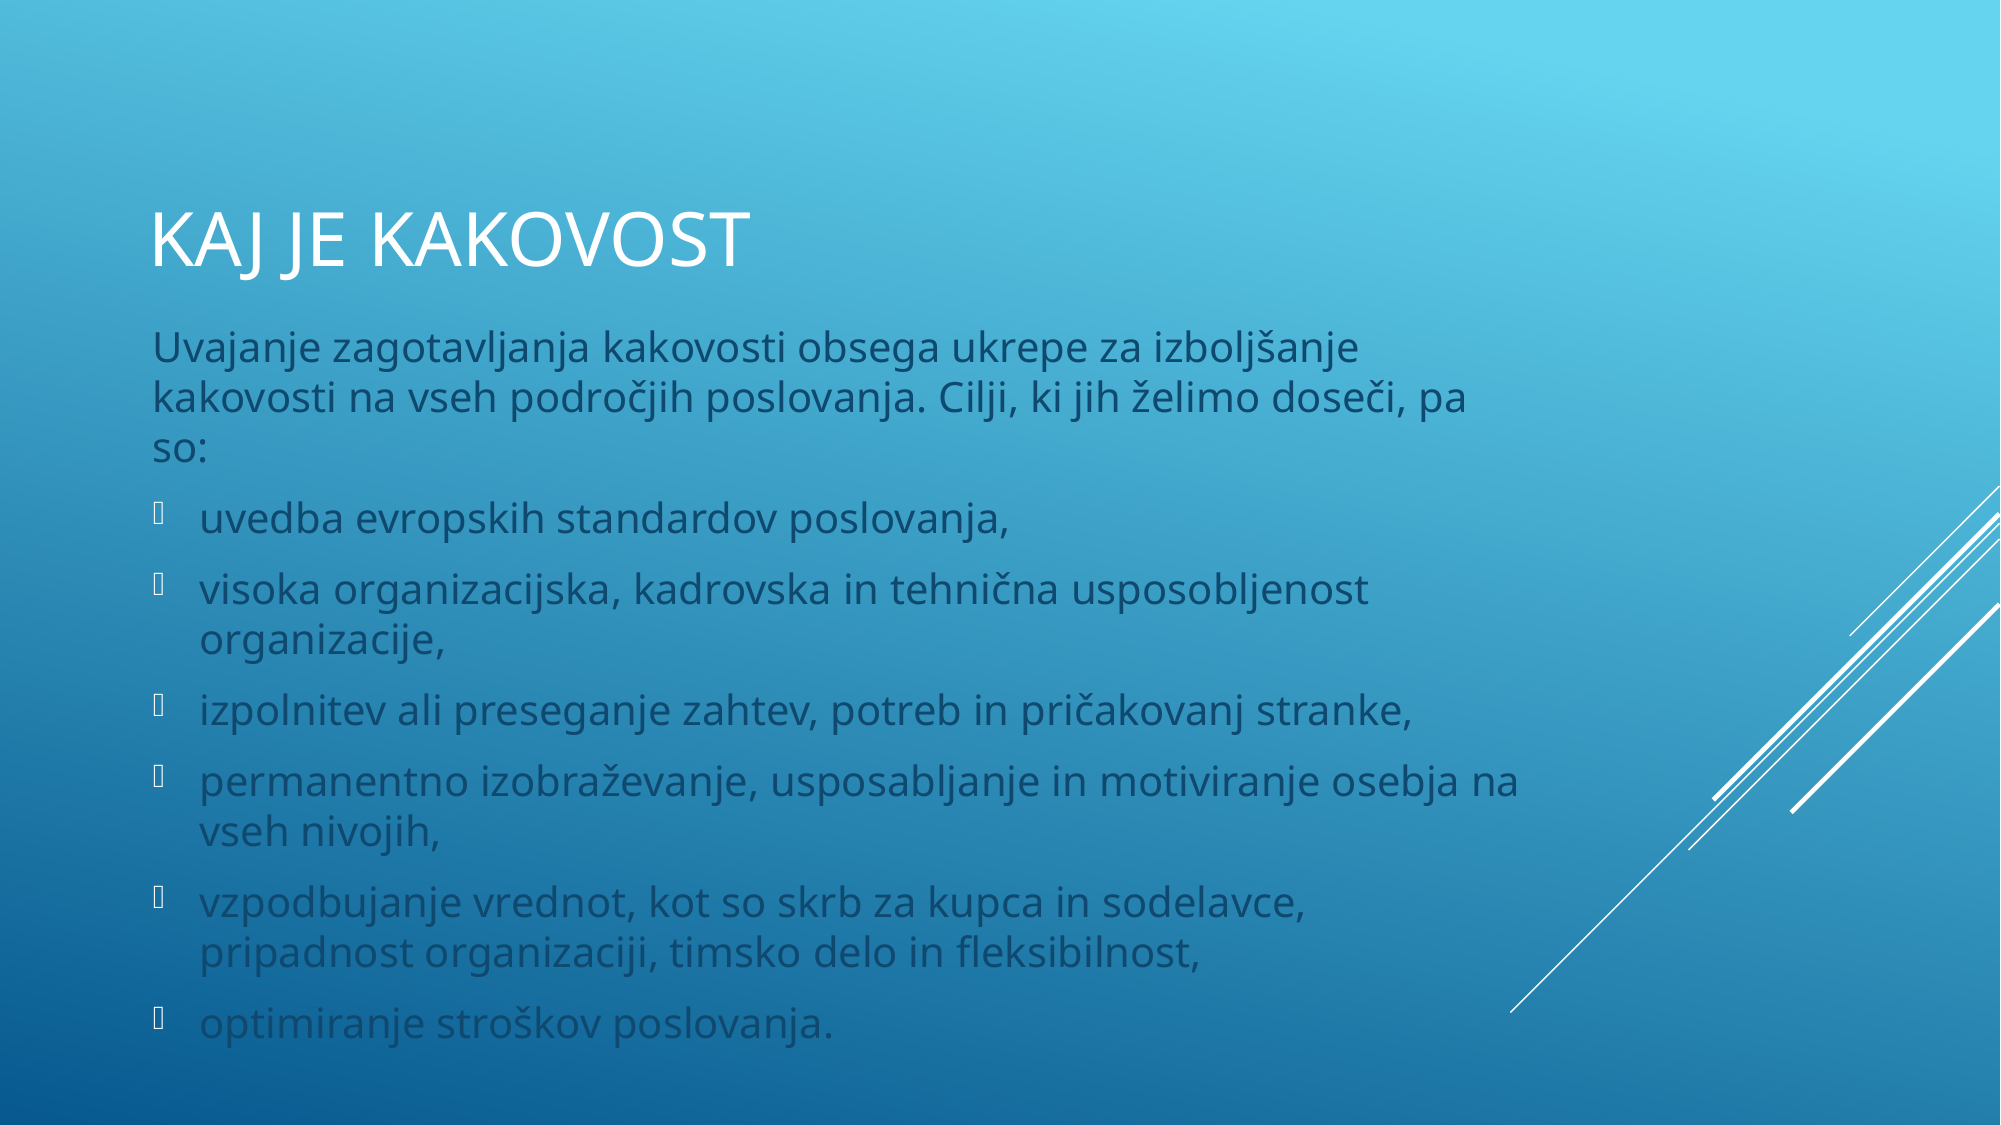

# KAJ JE KAKOVOST
Uvajanje zagotavljanja kakovosti obsega ukrepe za izboljšanje kakovosti na vseh področjih poslovanja. Cilji, ki jih želimo doseči, pa so:
uvedba evropskih standardov poslovanja,
visoka organizacijska, kadrovska in tehnična usposobljenost organizacije,
izpolnitev ali preseganje zahtev, potreb in pričakovanj stranke,
permanentno izobraževanje, usposabljanje in motiviranje osebja na vseh nivojih,
vzpodbujanje vrednot, kot so skrb za kupca in sodelavce, pripadnost organizaciji, timsko delo in fleksibilnost,
optimiranje stroškov poslovanja.